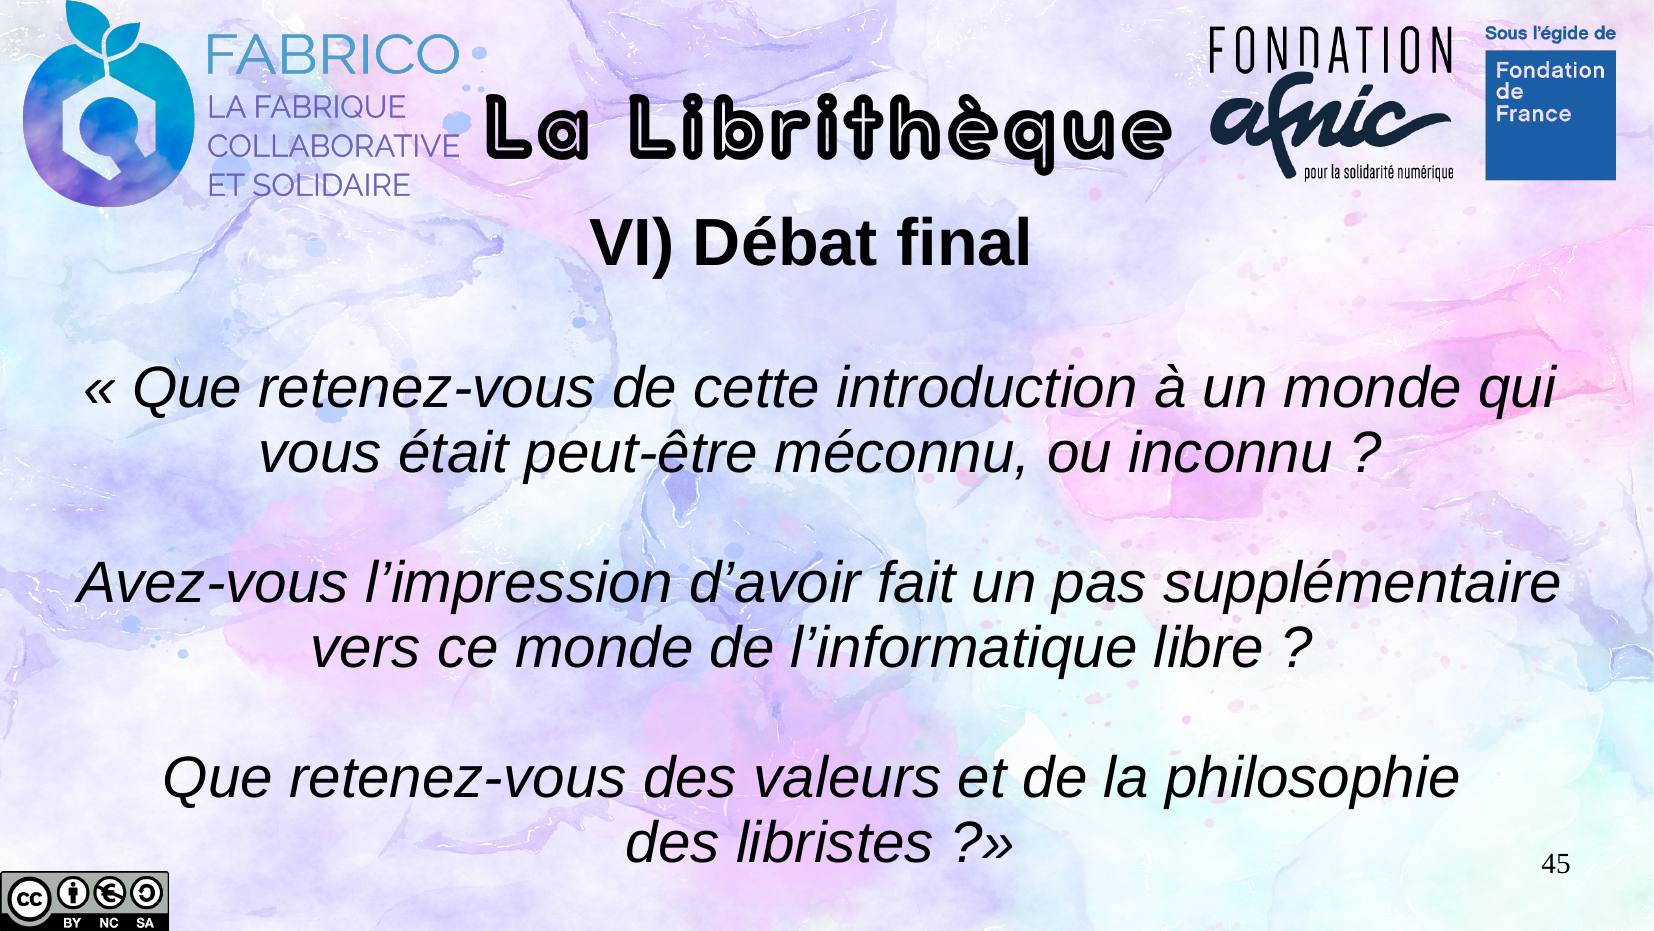

# VI) Débat final
« Que retenez-vous de cette introduction à un monde qui vous était peut-être méconnu, ou inconnu ?
Avez-vous l’impression d’avoir fait un pas supplémentaire vers ce monde de l’informatique libre ?
Que retenez-vous des valeurs et de la philosophie
des libristes ?»
45